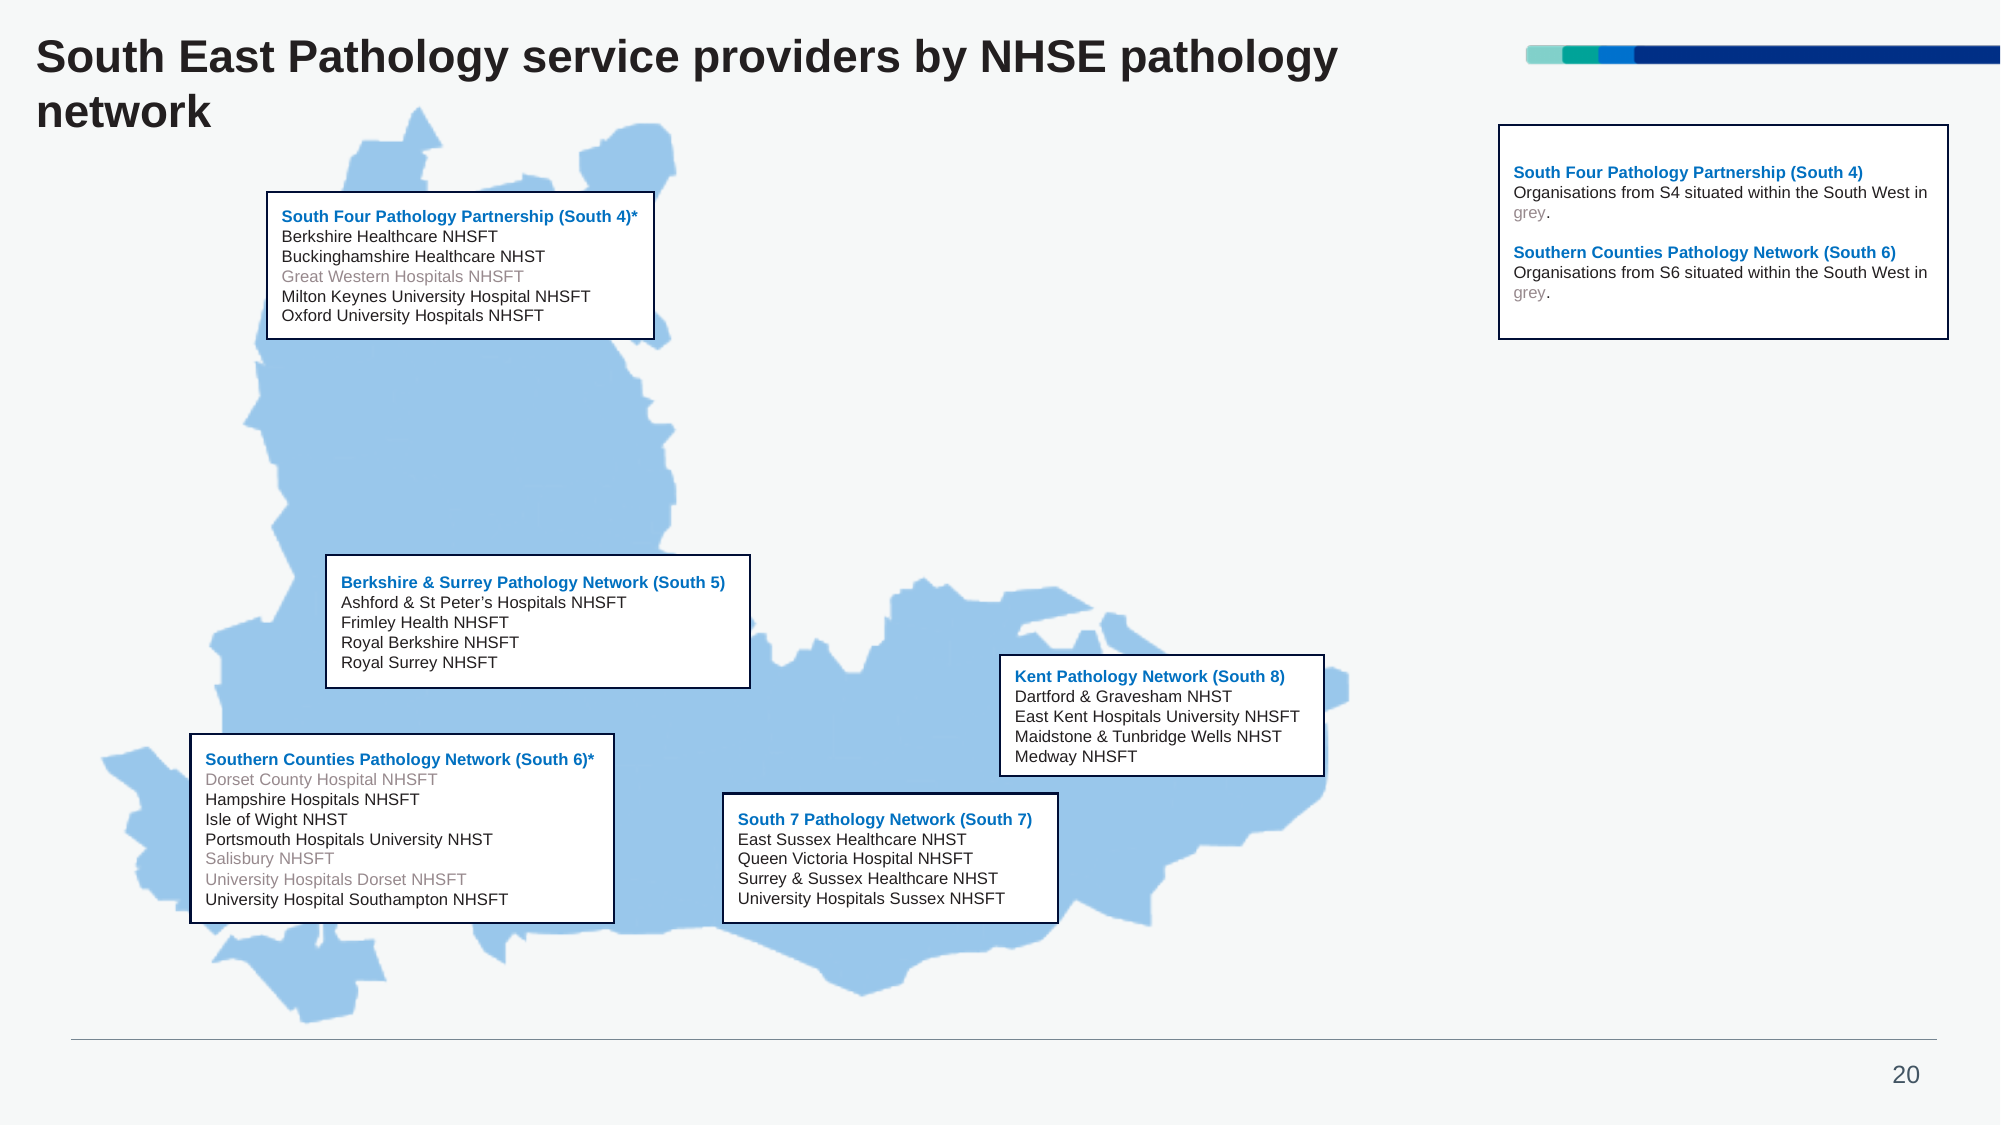

South East Pathology service providers by NHSE pathology network
South Four Pathology Partnership (South 4)
Organisations from S4 situated within the South West in grey.
Southern Counties Pathology Network (South 6)
Organisations from S6 situated within the South West in grey.
South Four Pathology Partnership (South 4)*
Berkshire Healthcare NHSFT
Buckinghamshire Healthcare NHST
Great Western Hospitals NHSFT
Milton Keynes University Hospital NHSFT
Oxford University Hospitals NHSFT
Berkshire & Surrey Pathology Network (South 5)
Ashford & St Peter’s Hospitals NHSFT
Frimley Health NHSFT
Royal Berkshire NHSFT
Royal Surrey NHSFT
Kent Pathology Network (South 8)
Dartford & Gravesham NHST
East Kent Hospitals University NHSFT
Maidstone & Tunbridge Wells NHST
Medway NHSFT
Southern Counties Pathology Network (South 6)*
Dorset County Hospital NHSFT
Hampshire Hospitals NHSFT
Isle of Wight NHST
Portsmouth Hospitals University NHST
Salisbury NHSFT
University Hospitals Dorset NHSFT
University Hospital Southampton NHSFT
South 7 Pathology Network (South 7)
East Sussex Healthcare NHST
Queen Victoria Hospital NHSFT
Surrey & Sussex Healthcare NHST
University Hospitals Sussex NHSFT